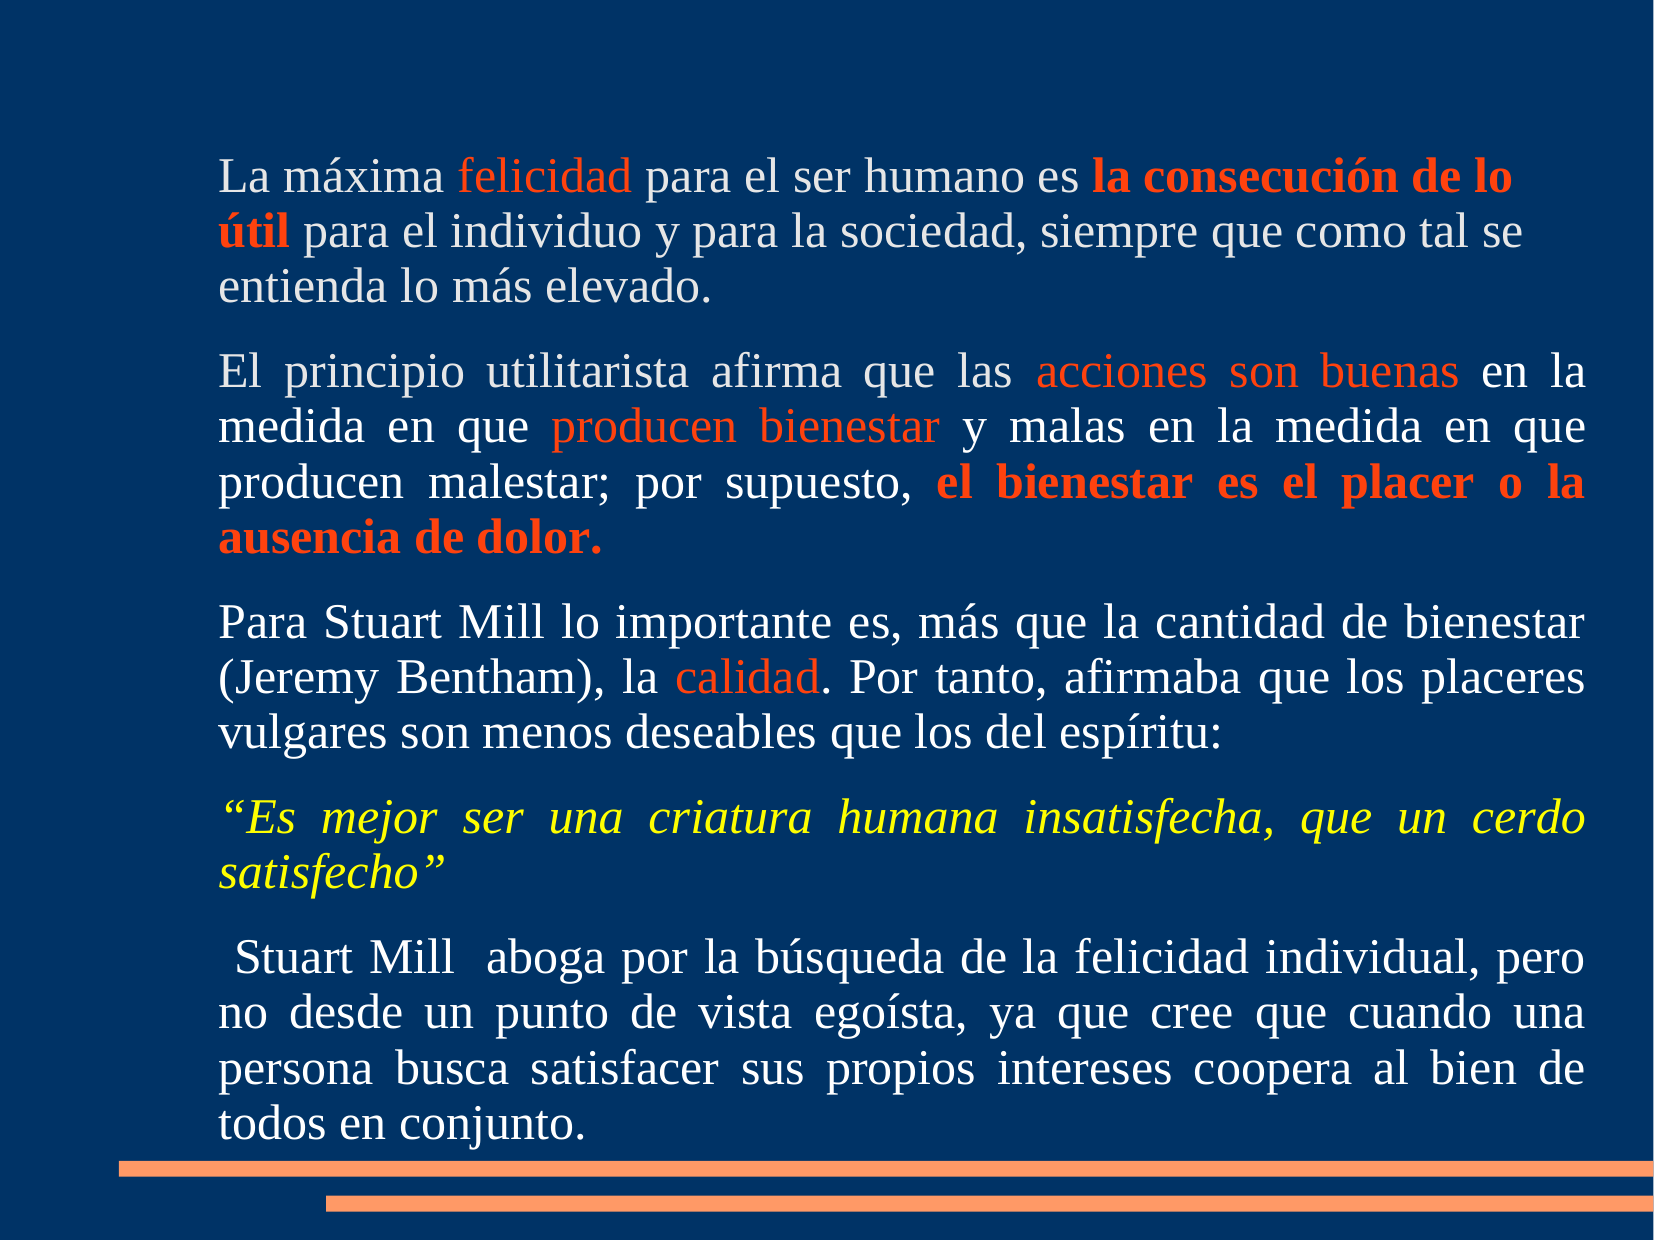

# La máxima felicidad para el ser humano es la consecución de lo útil para el individuo y para la sociedad, siempre que como tal se entienda lo más elevado.
El principio utilitarista afirma que las acciones son buenas en la medida en que producen bienestar y malas en la medida en que producen malestar; por supuesto, el bienestar es el placer o la ausencia de dolor.
Para Stuart Mill lo importante es, más que la cantidad de bienestar (Jeremy Bentham), la calidad. Por tanto, afirmaba que los placeres vulgares son menos deseables que los del espíritu:
“Es mejor ser una criatura humana insatisfecha, que un cerdo satisfecho”
 Stuart Mill aboga por la búsqueda de la felicidad individual, pero no desde un punto de vista egoísta, ya que cree que cuando una persona busca satisfacer sus propios intereses coopera al bien de todos en conjunto.